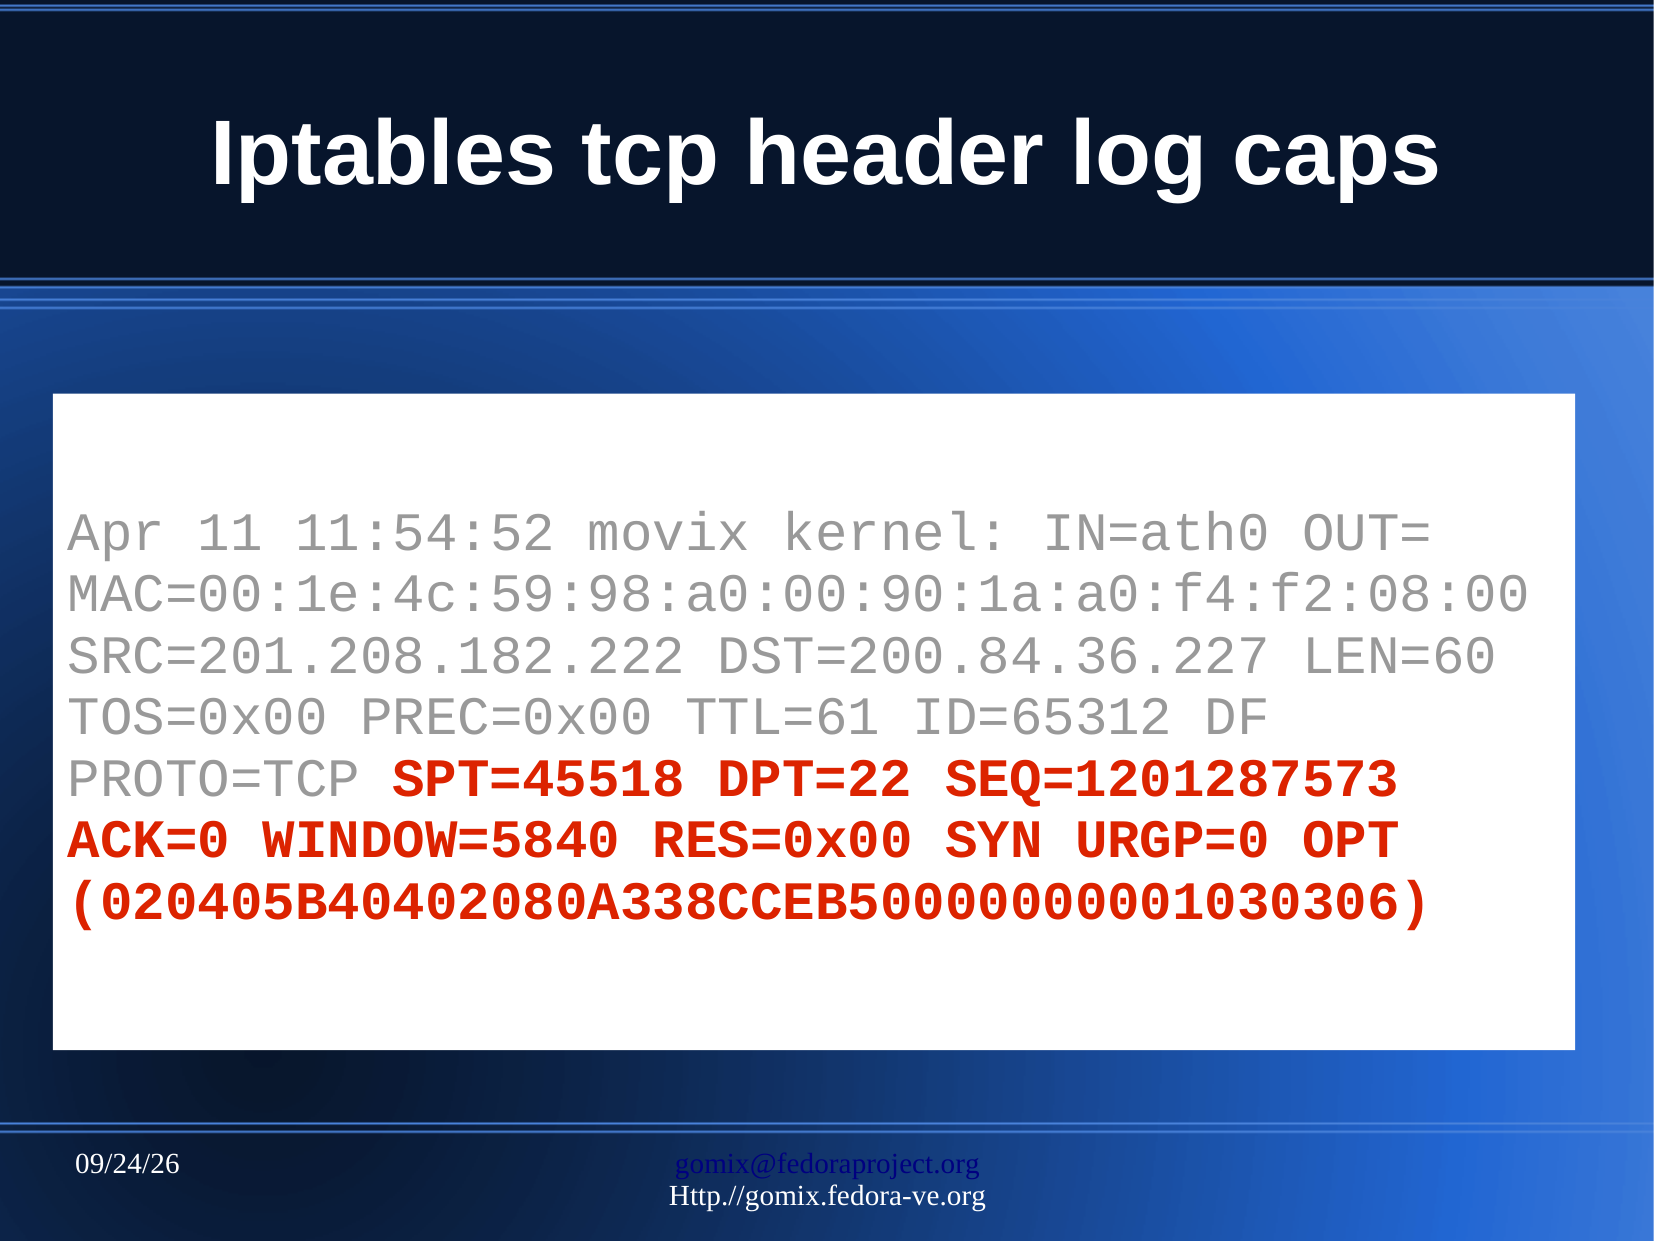

# Iptables tcp header log caps
Apr 11 11:54:52 movix kernel: IN=ath0 OUT= MAC=00:1e:4c:59:98:a0:00:90:1a:a0:f4:f2:08:00 SRC=201.208.182.222 DST=200.84.36.227 LEN=60 TOS=0x00 PREC=0x00 TTL=61 ID=65312 DF PROTO=TCP SPT=45518 DPT=22 SEQ=1201287573 ACK=0 WINDOW=5840 RES=0x00 SYN URGP=0 OPT (020405B40402080A338CCEB50000000001030306)